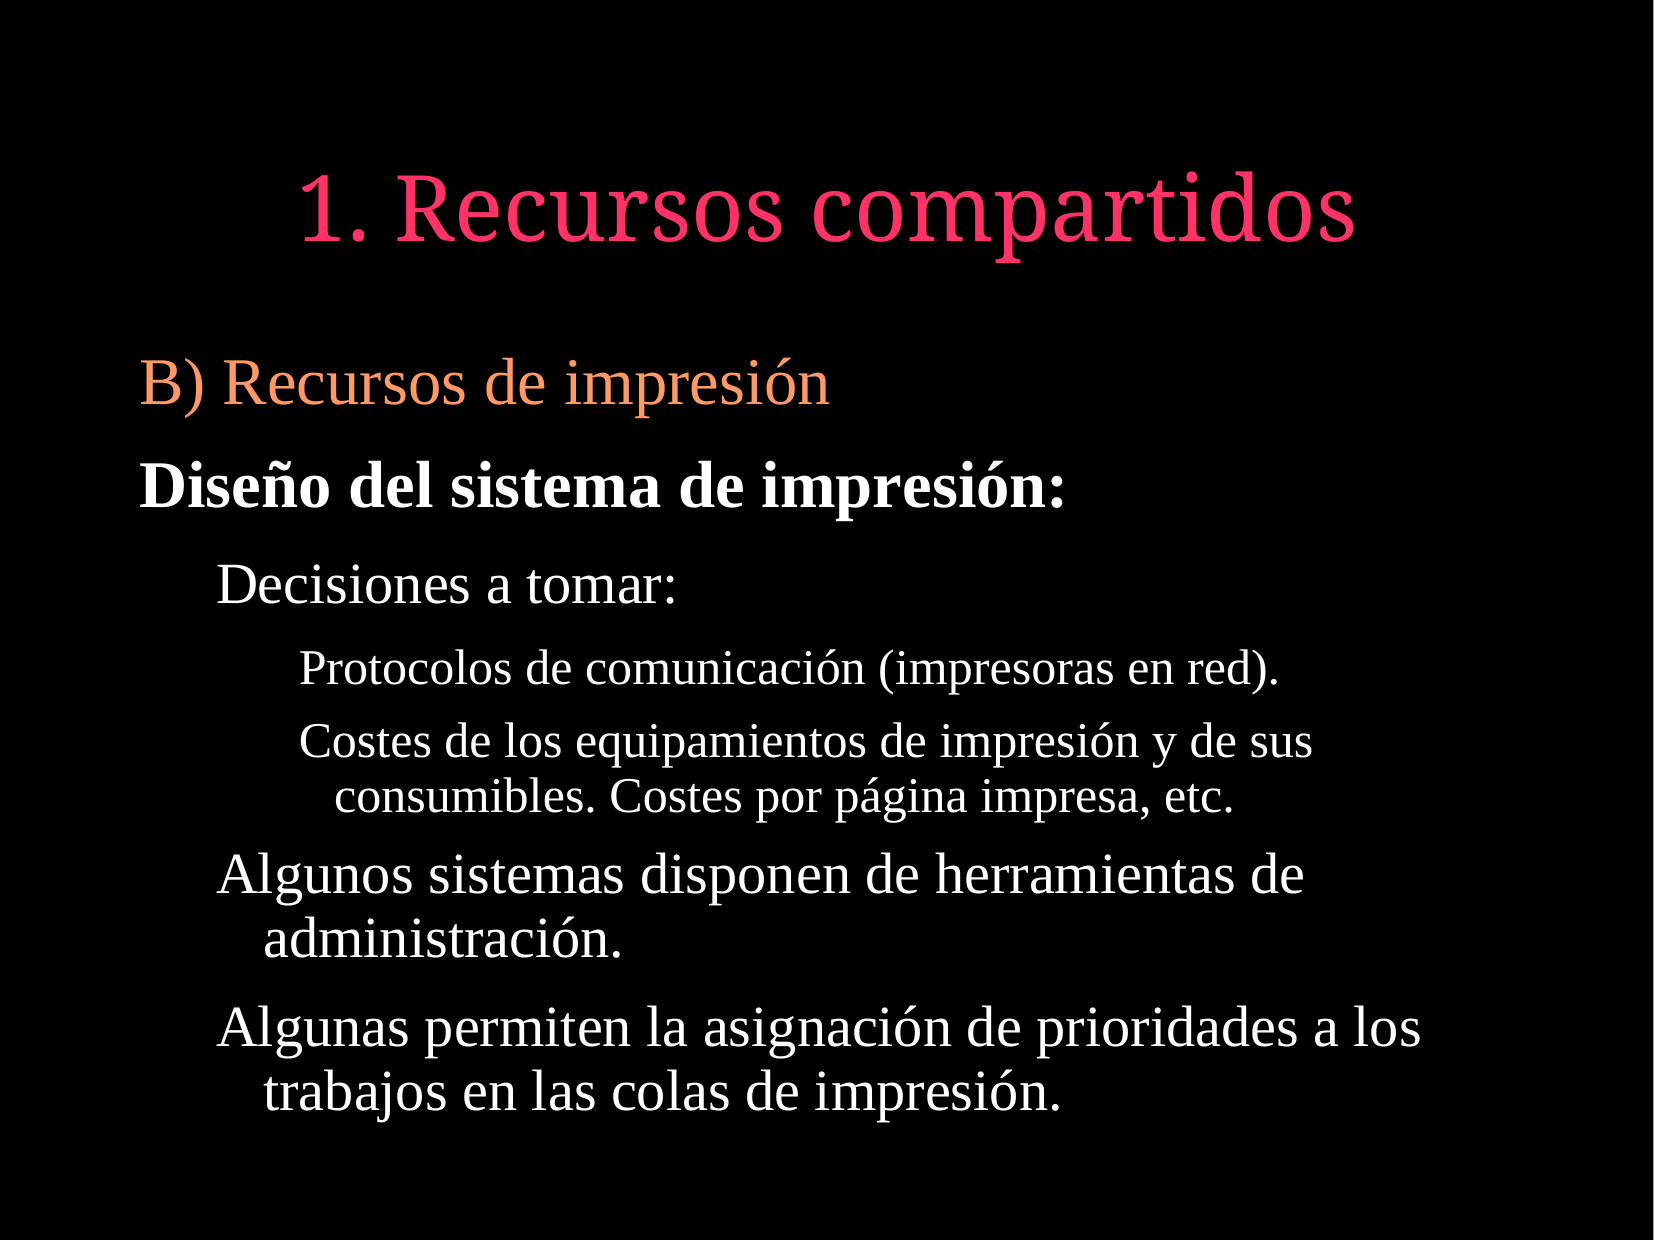

# 1. Recursos compartidos
B) Recursos de impresión
Diseño del sistema de impresión:
Decisiones a tomar:
Protocolos de comunicación (impresoras en red).
Costes de los equipamientos de impresión y de sus consumibles. Costes por página impresa, etc.
Algunos sistemas disponen de herramientas de administración.
Algunas permiten la asignación de prioridades a los trabajos en las colas de impresión.